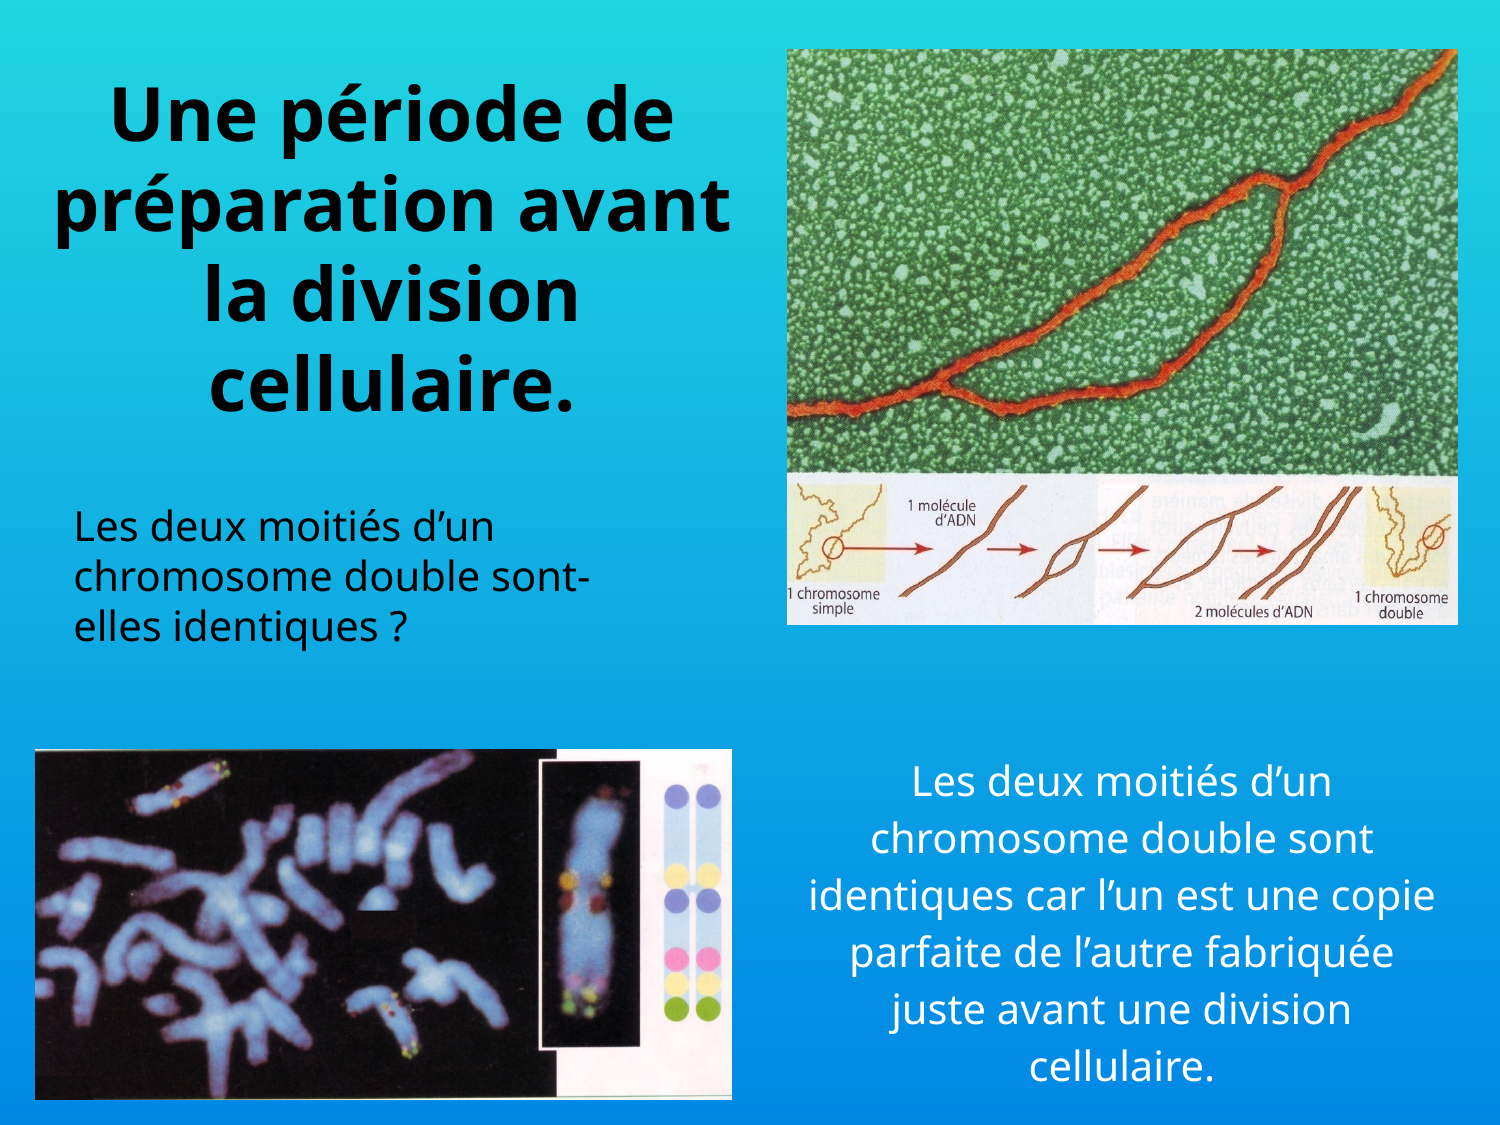

# Une période de préparation avant la division cellulaire.
Les deux moitiés d’un chromosome double sont-elles identiques ?
Les deux moitiés d’un chromosome double sont identiques car l’un est une copie parfaite de l’autre fabriquée juste avant une division cellulaire.